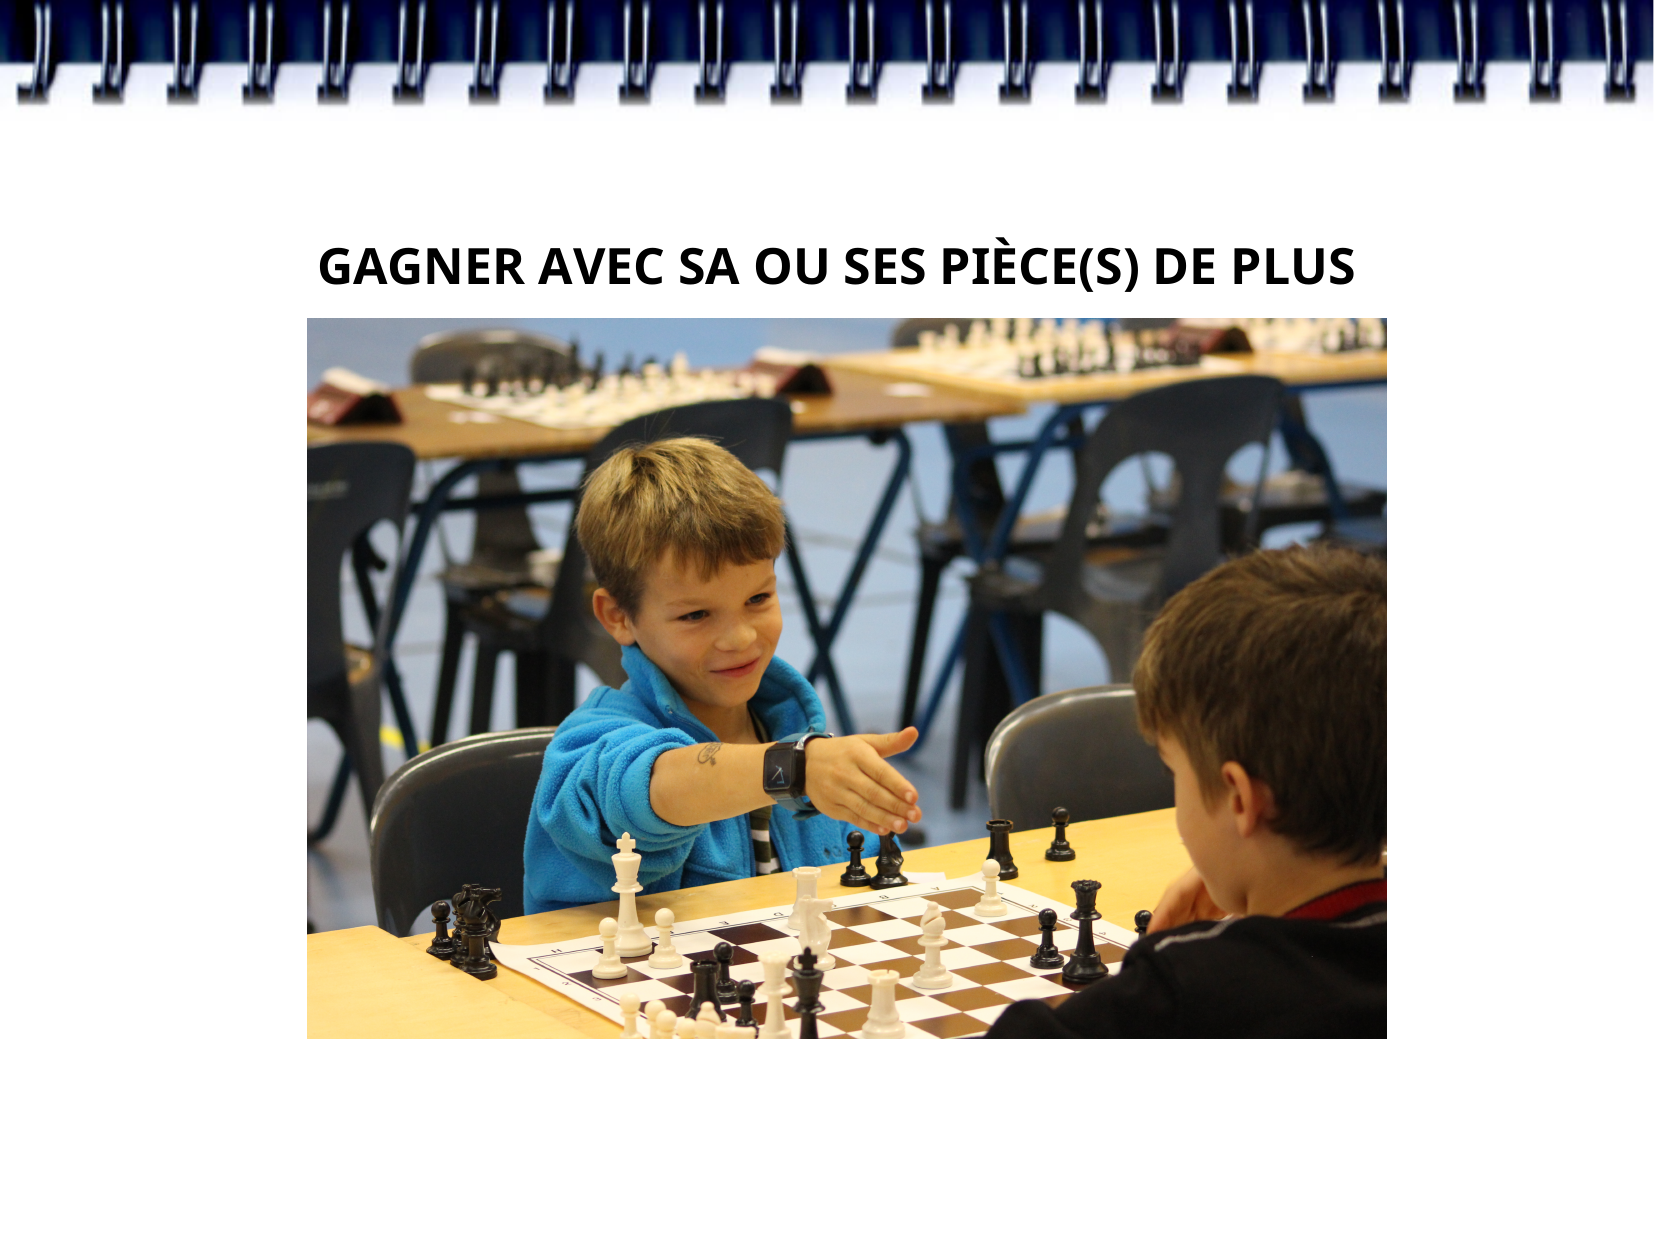

# GAGNER AVEC SA OU SES PIÈCE(S) DE PLUS